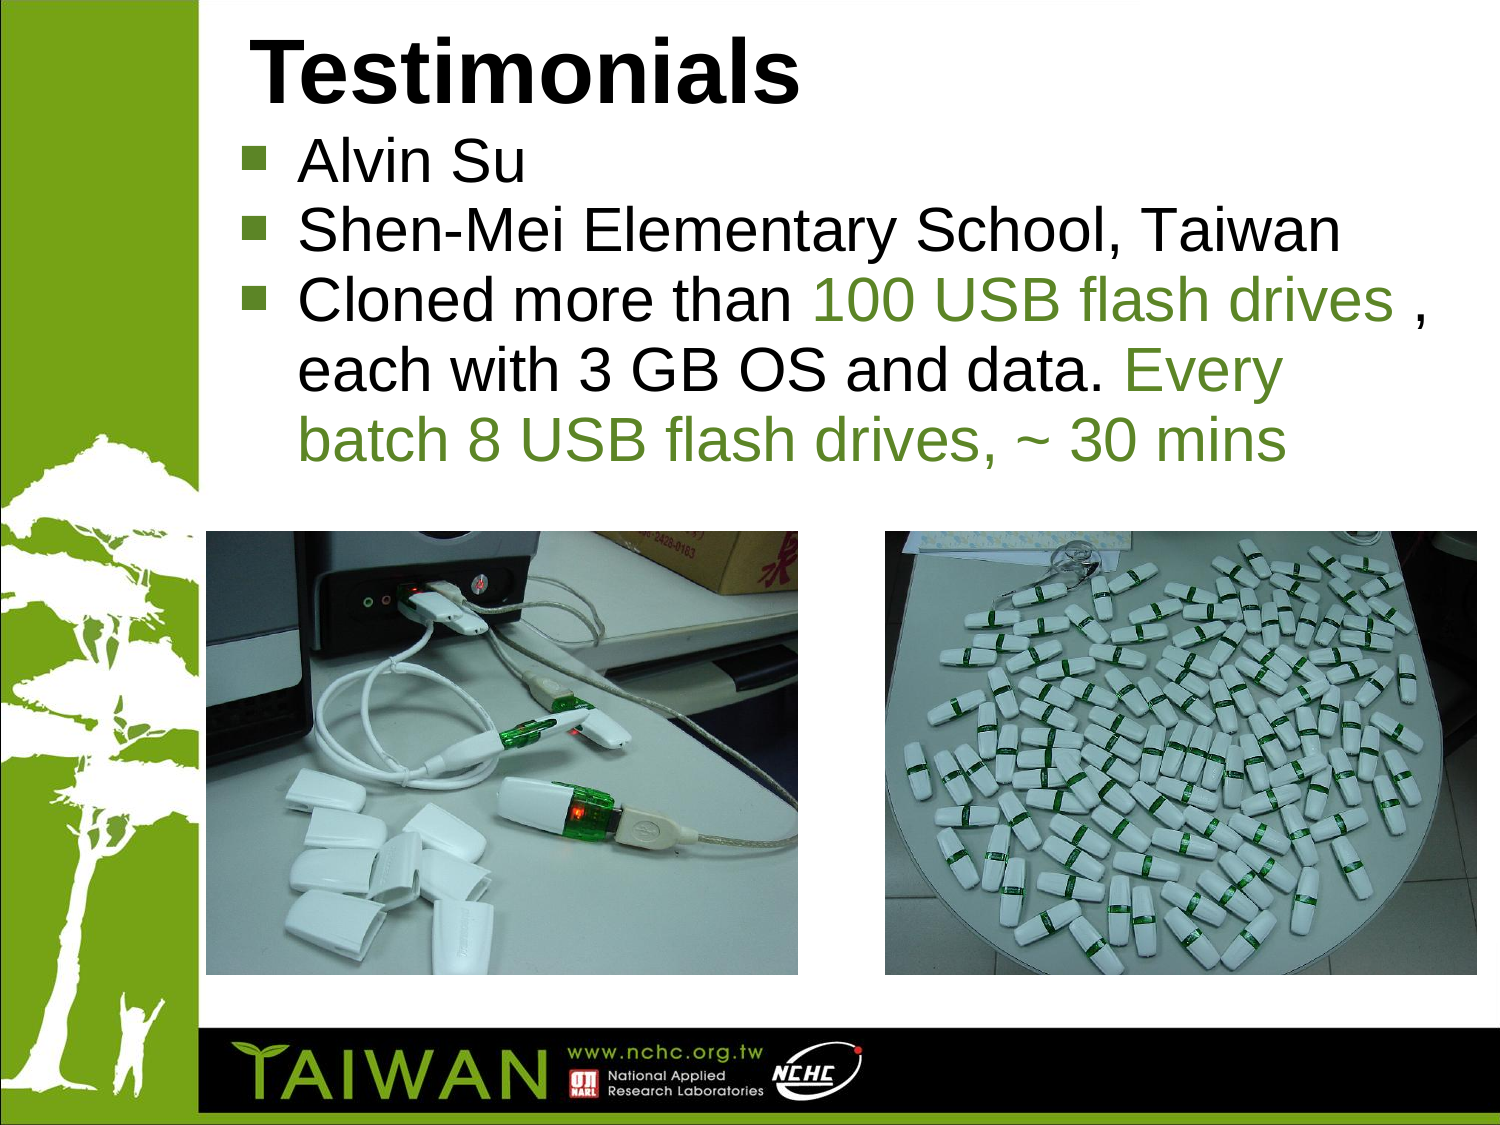

# Testimonials
Alvin Su
Shen-Mei Elementary School, Taiwan
Cloned more than 100 USB flash drives , each with 3 GB OS and data. Every batch 8 USB flash drives, ~ 30 mins